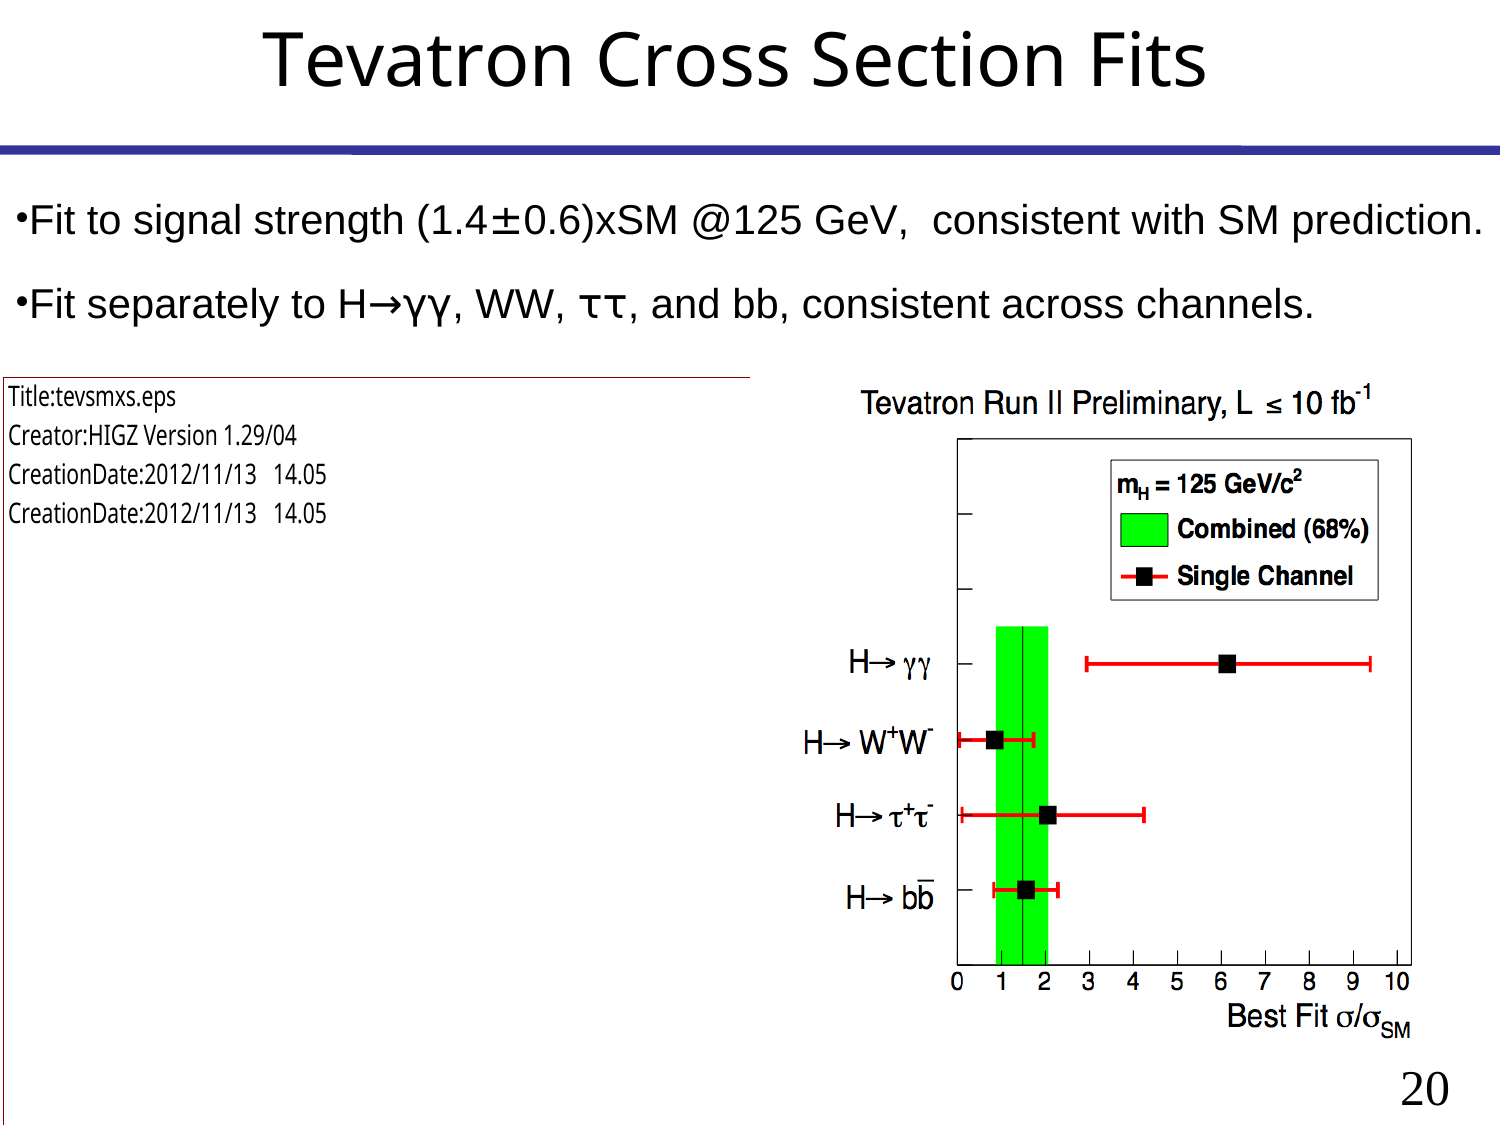

# Tevatron Cross Section Fits
Fit to signal strength (1.4±0.6)xSM @125 GeV, consistent with SM prediction.
Fit separately to H→γγ, WW, ττ, and bb, consistent across channels.
20